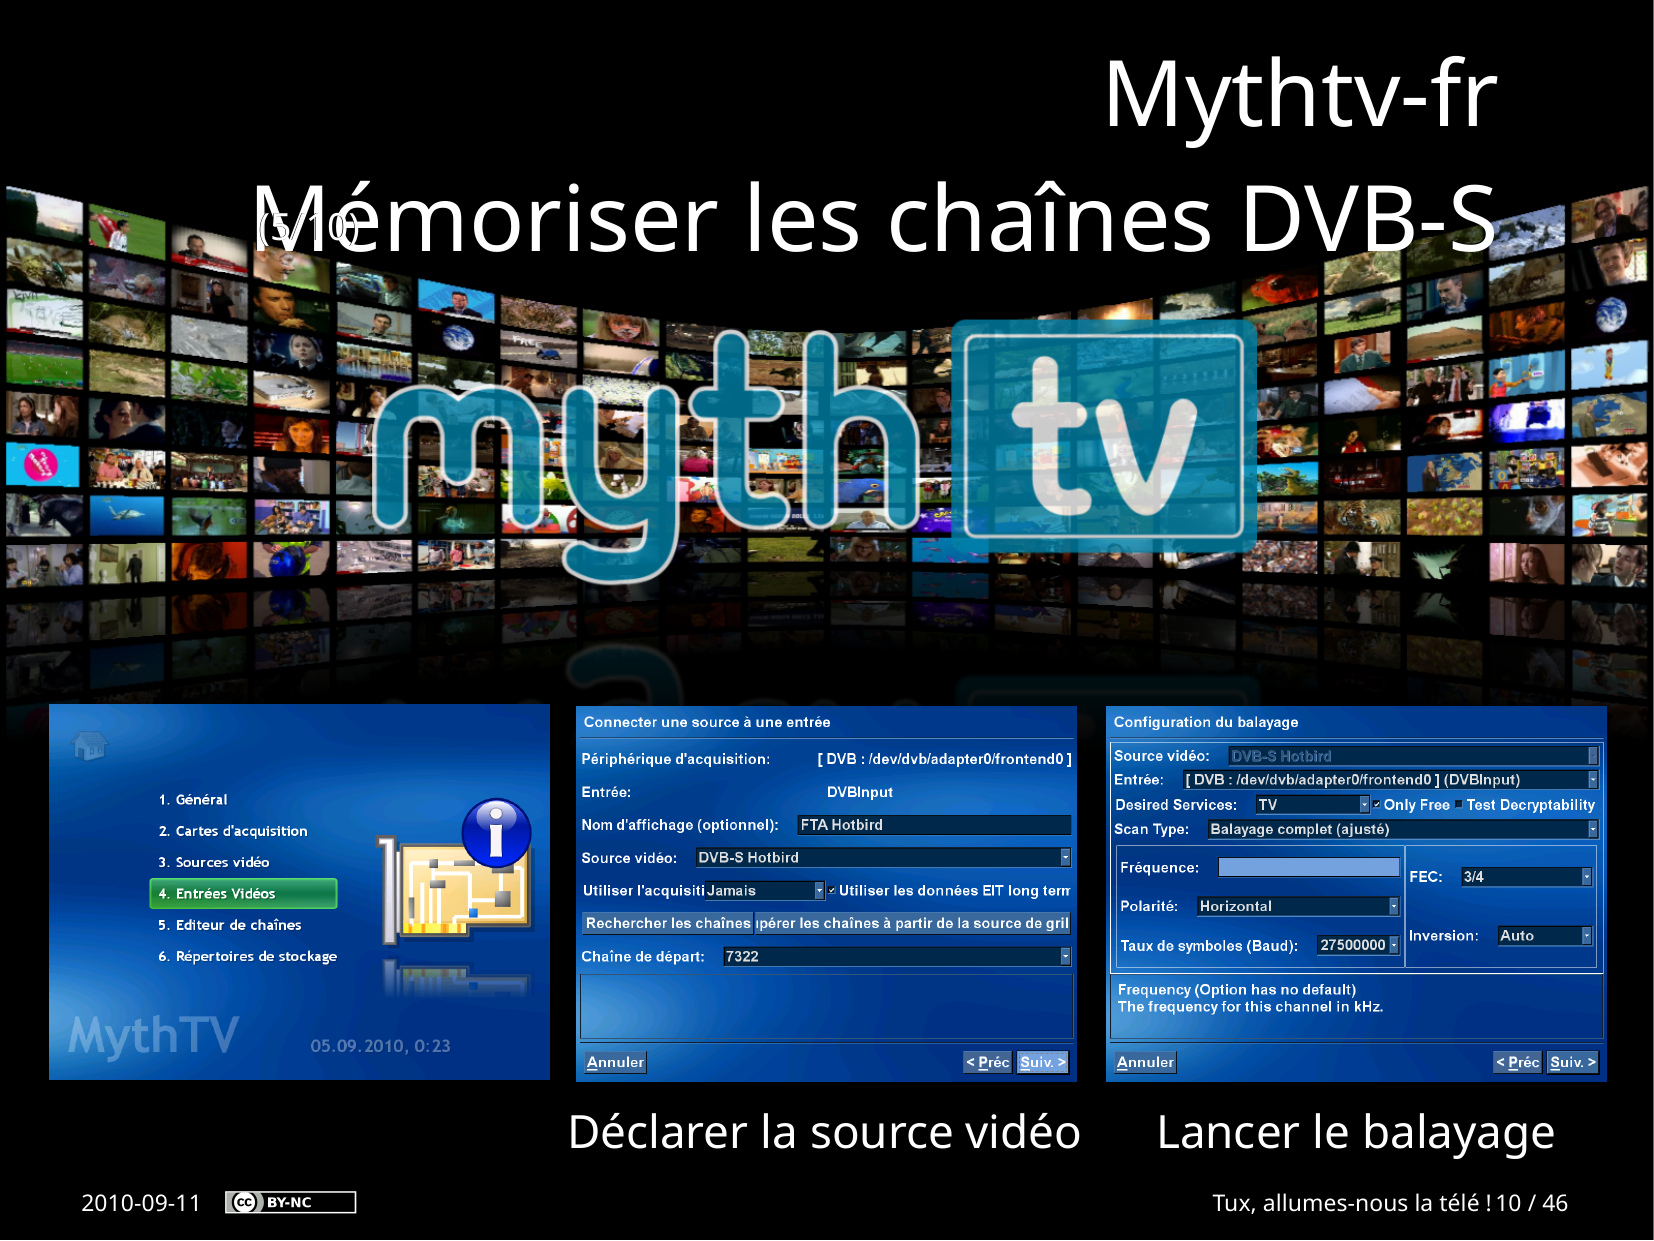

# Mythtv-fr Mémoriser les chaînes DVB-S
(5/10)
Déclarer la source vidéo
Lancer le balayage
2010-09-11
Tux, allumes-nous la télé !
10